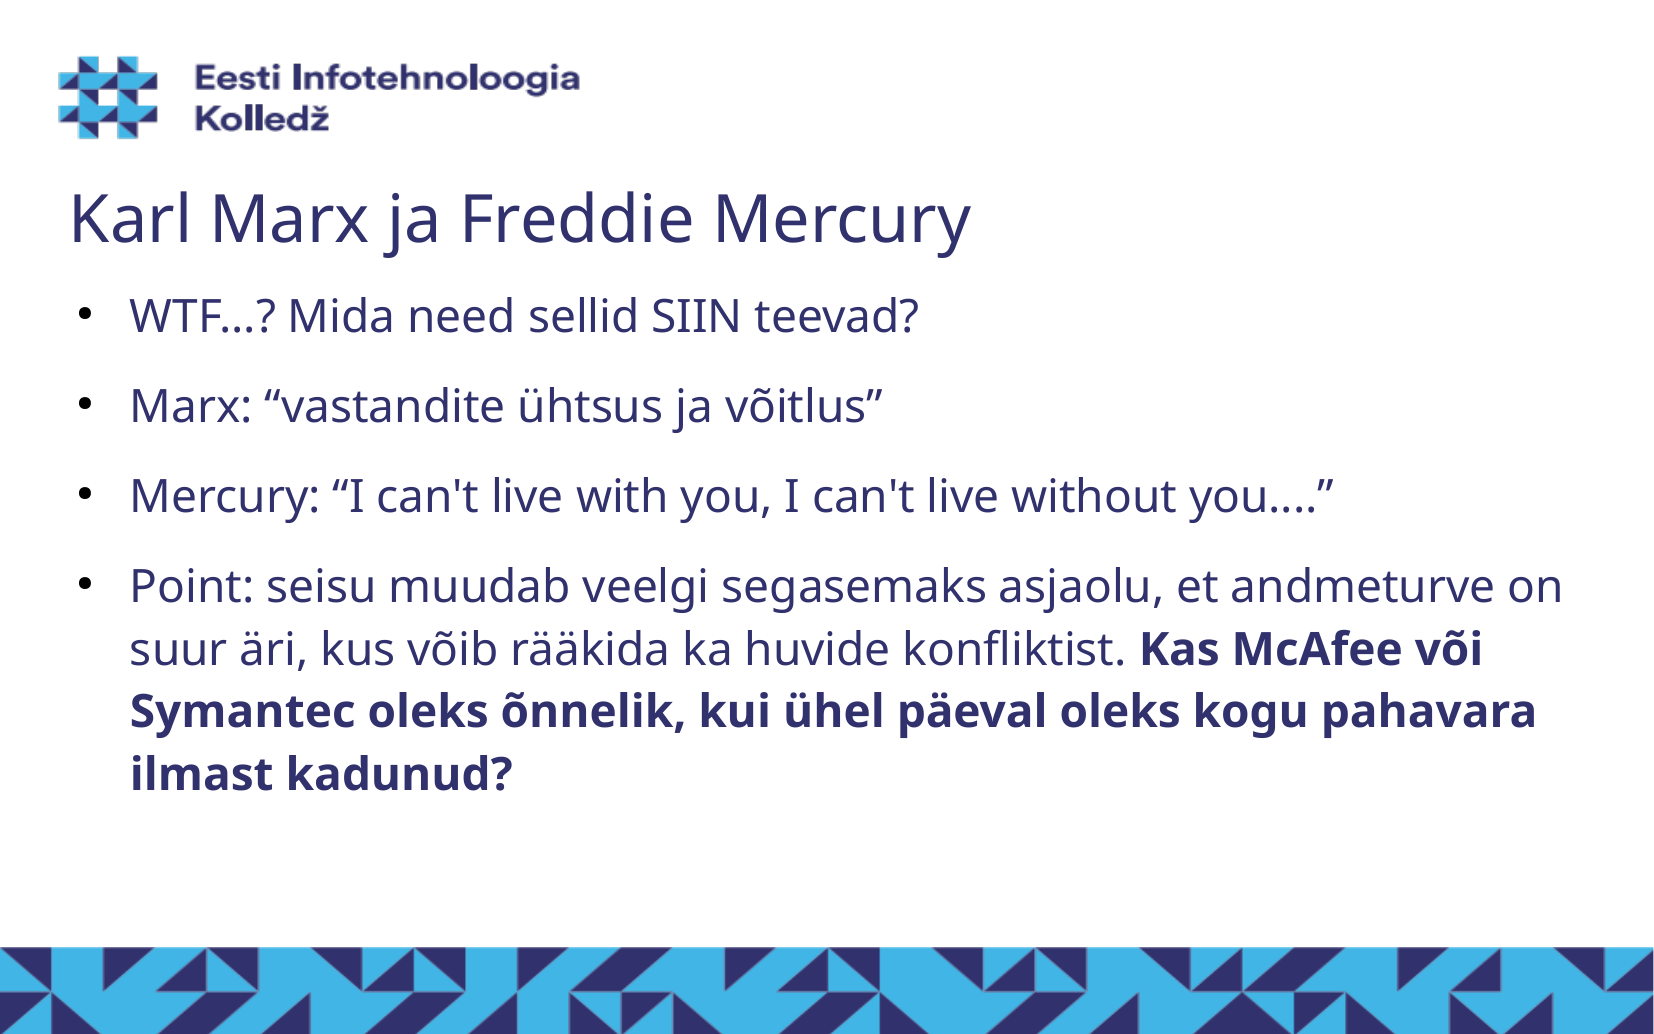

# Karl Marx ja Freddie Mercury
WTF...? Mida need sellid SIIN teevad?
Marx: “vastandite ühtsus ja võitlus”
Mercury: “I can't live with you, I can't live without you....”
Point: seisu muudab veelgi segasemaks asjaolu, et andmeturve on suur äri, kus võib rääkida ka huvide konfliktist. Kas McAfee või Symantec oleks õnnelik, kui ühel päeval oleks kogu pahavara ilmast kadunud?